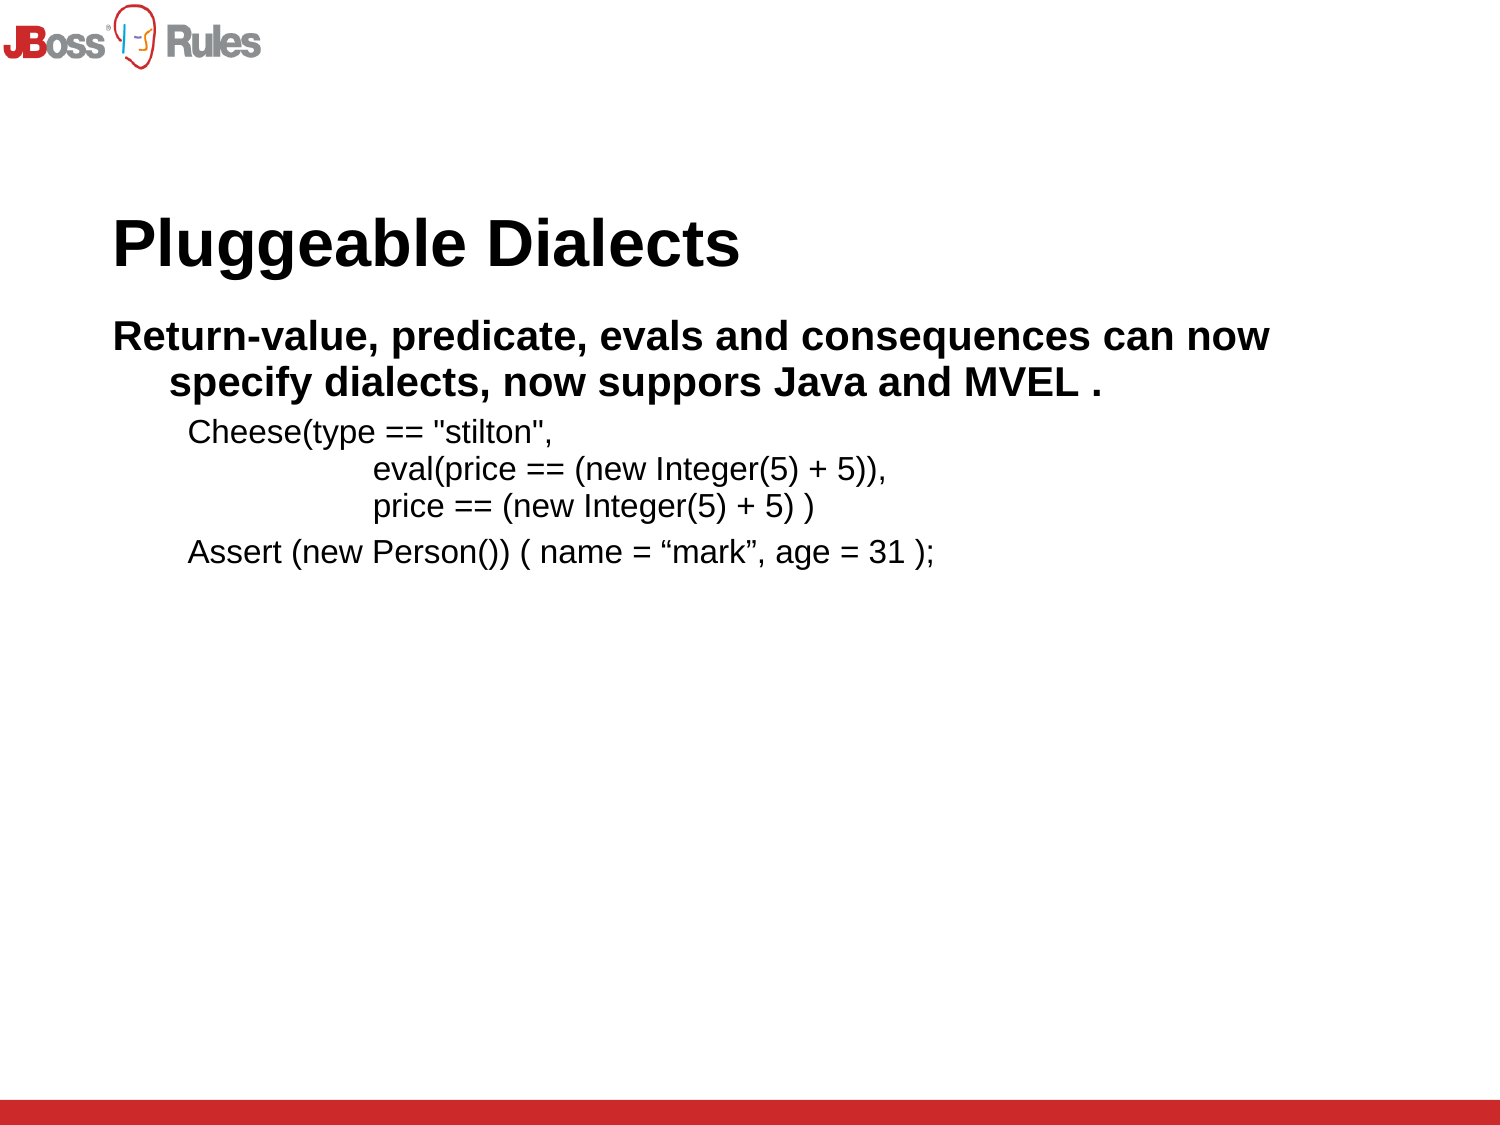

# Pluggeable Dialects
Return-value, predicate, evals and consequences can now specify dialects, now suppors Java and MVEL .
Cheese(type == "stilton",
 eval(price == (new Integer(5) + 5)),
 price == (new Integer(5) + 5) )
Assert (new Person()) ( name = “mark”, age = 31 );